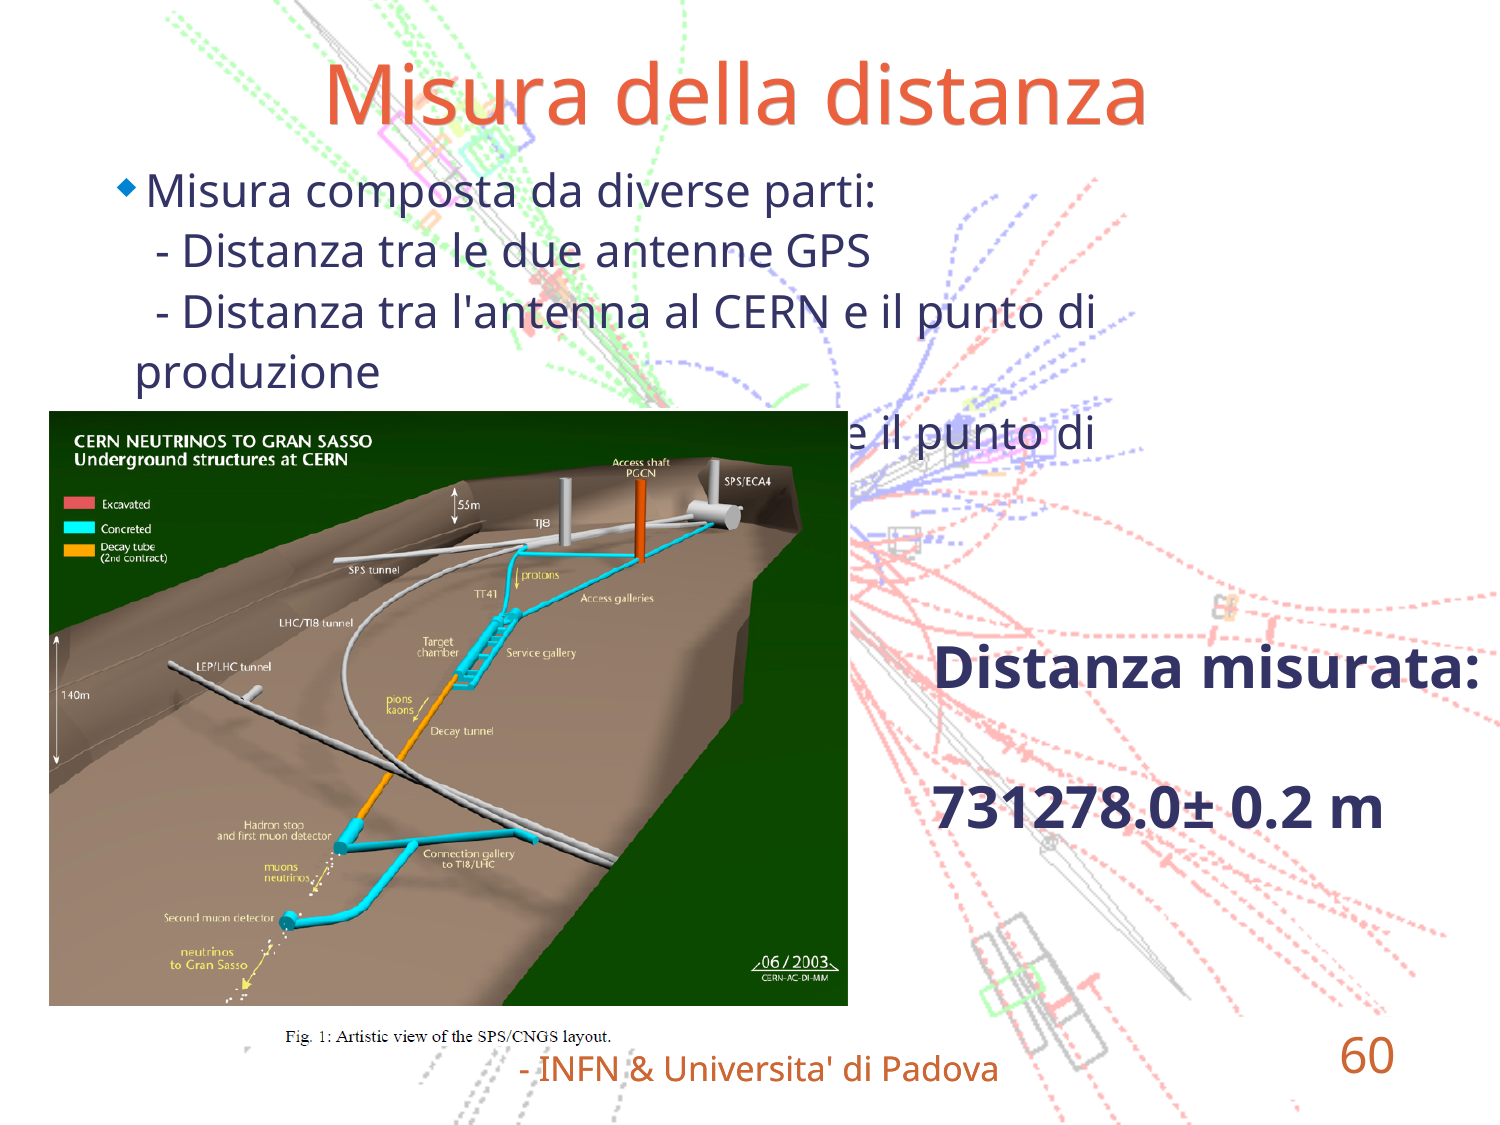

Misura della distanza
 Misura composta da diverse parti:
 - Distanza tra le due antenne GPS
 - Distanza tra l'antenna al CERN e il punto di produzione
 - Distanza tra l'antenna ai LNGS e il punto di interazione
Distanza misurata:
731278.0± 0.2 m
60